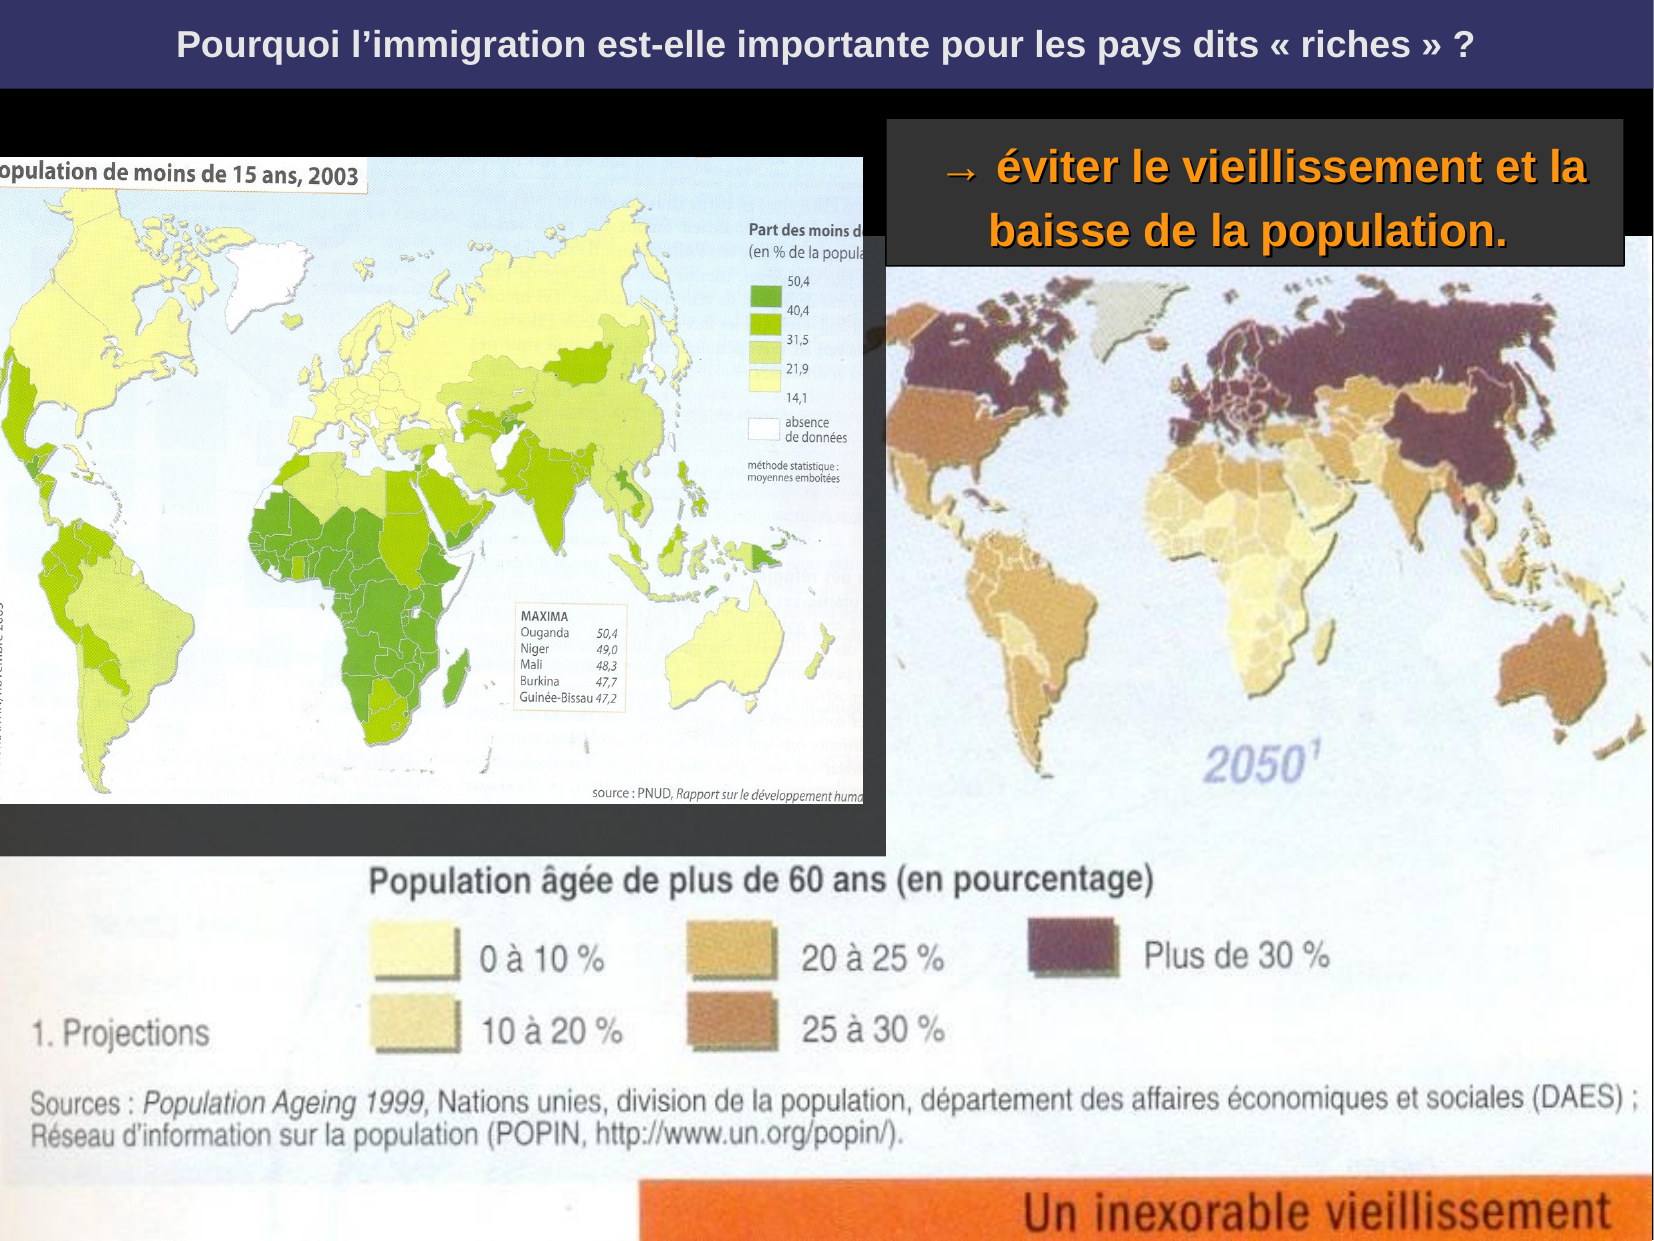

Pourquoi l’immigration est-elle importante pour les pays dits « riches » ?
→ éviter le vieillissement et la baisse de la population.